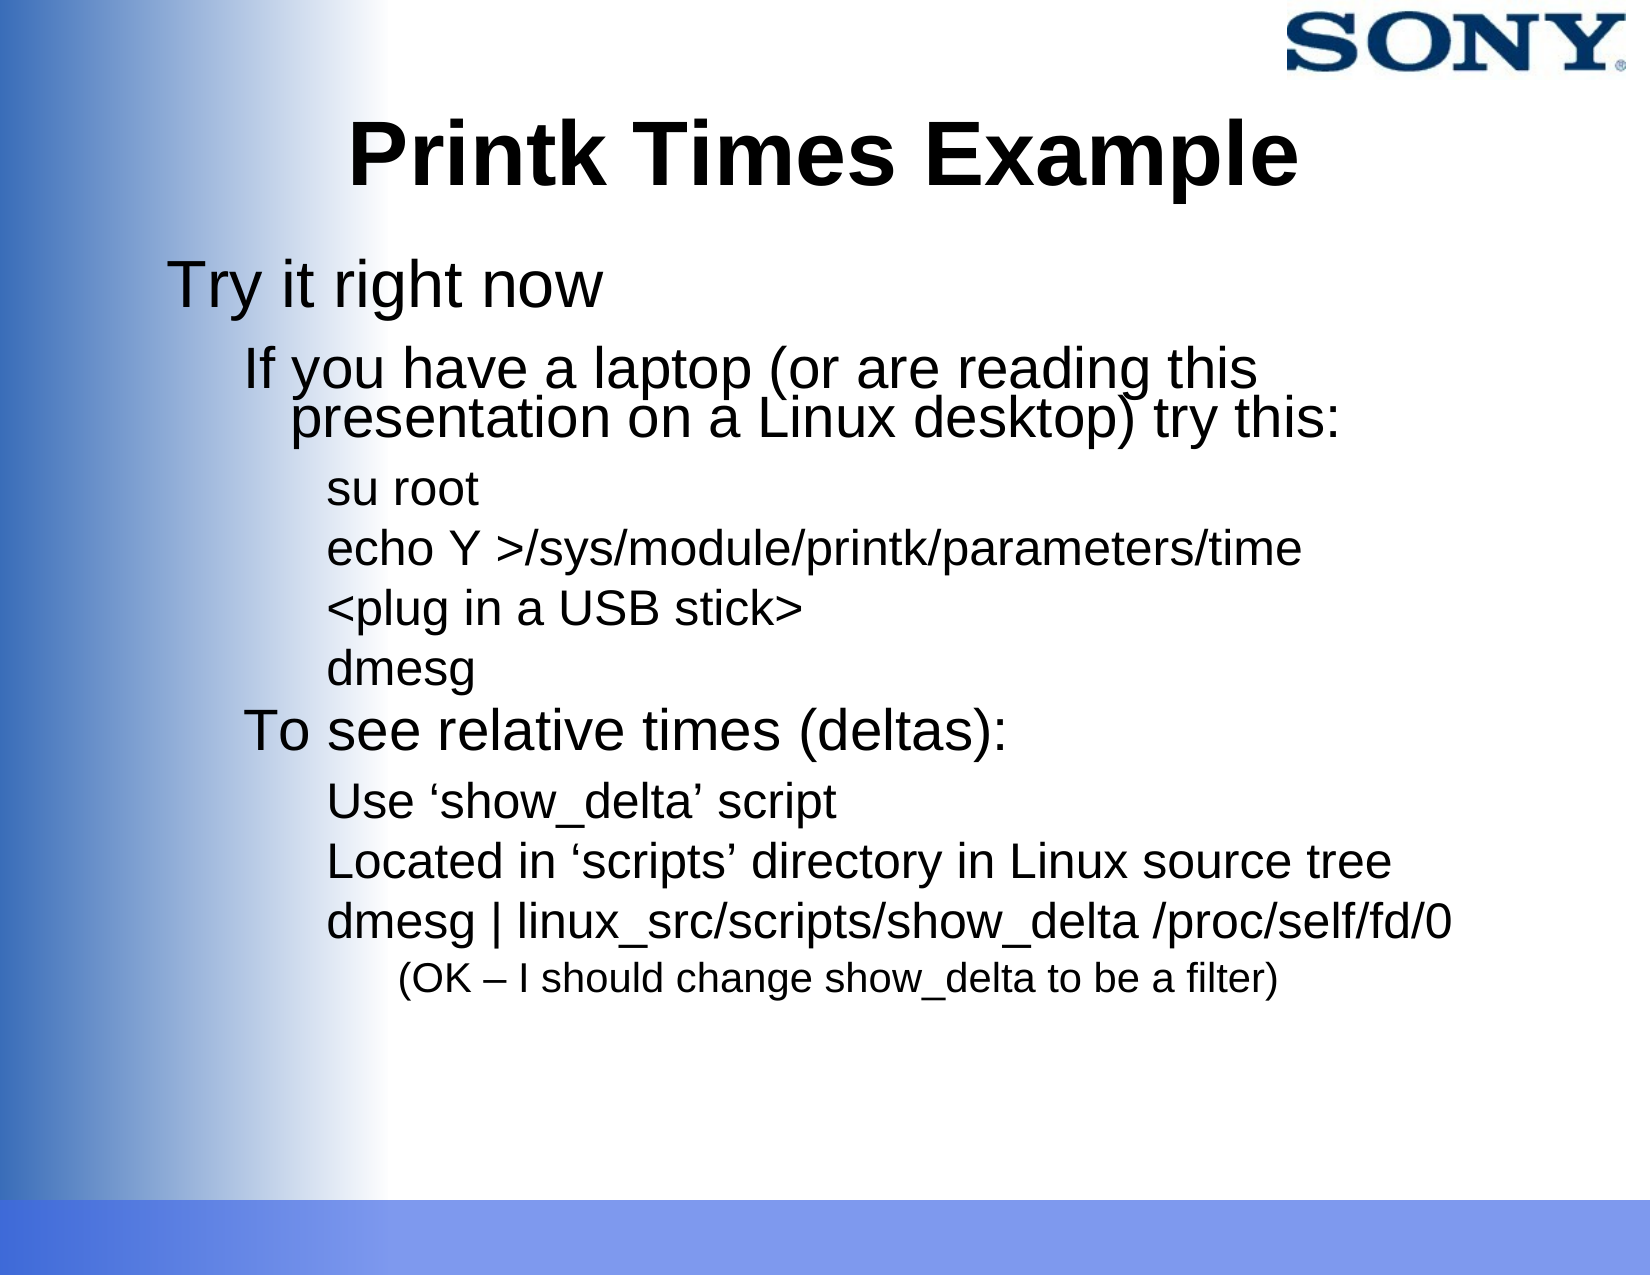

# Printk Times Example
Try it right now
If you have a laptop (or are reading this presentation on a Linux desktop) try this:
su root
echo Y >/sys/module/printk/parameters/time
<plug in a USB stick>
dmesg
To see relative times (deltas):
Use ‘show_delta’ script
Located in ‘scripts’ directory in Linux source tree
dmesg | linux_src/scripts/show_delta /proc/self/fd/0
(OK – I should change show_delta to be a filter)‏